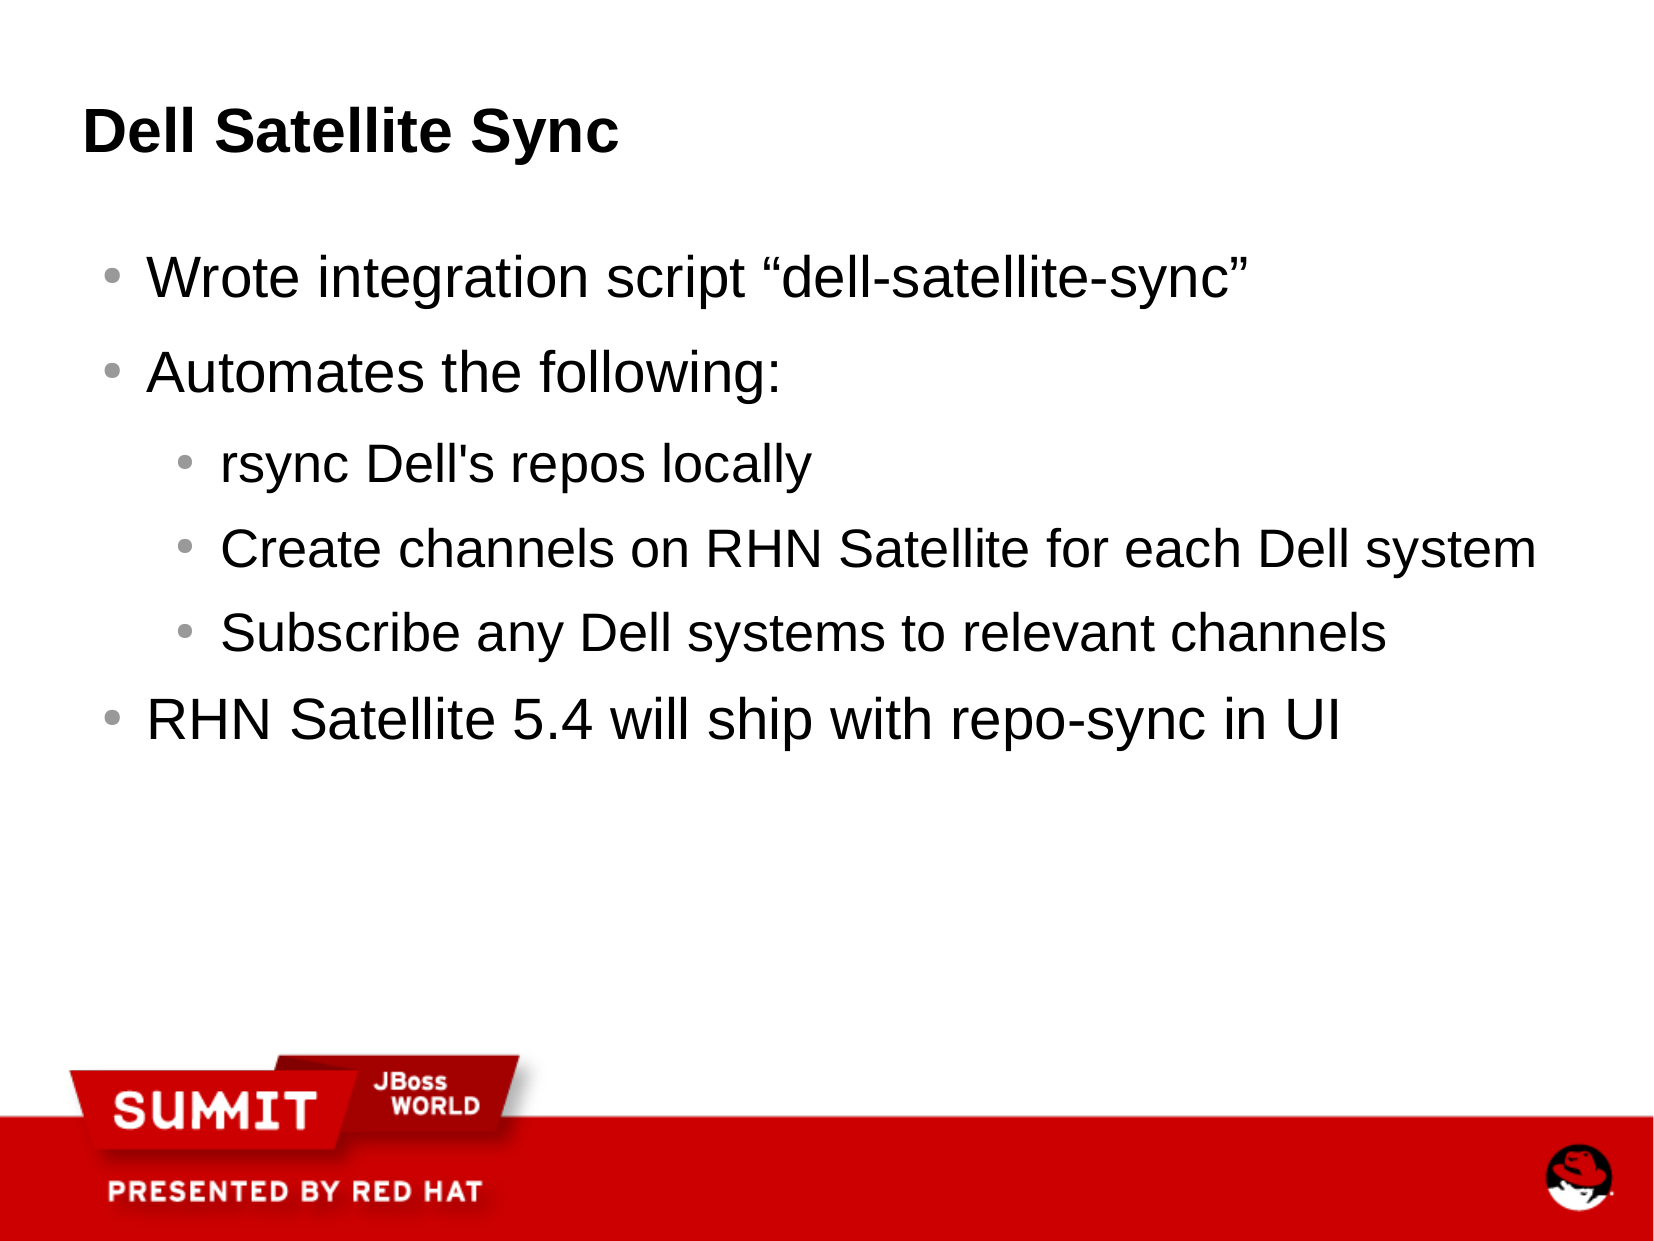

# Dell Satellite Sync
Wrote integration script “dell-satellite-sync”
Automates the following:
rsync Dell's repos locally
Create channels on RHN Satellite for each Dell system
Subscribe any Dell systems to relevant channels
RHN Satellite 5.4 will ship with repo-sync in UI